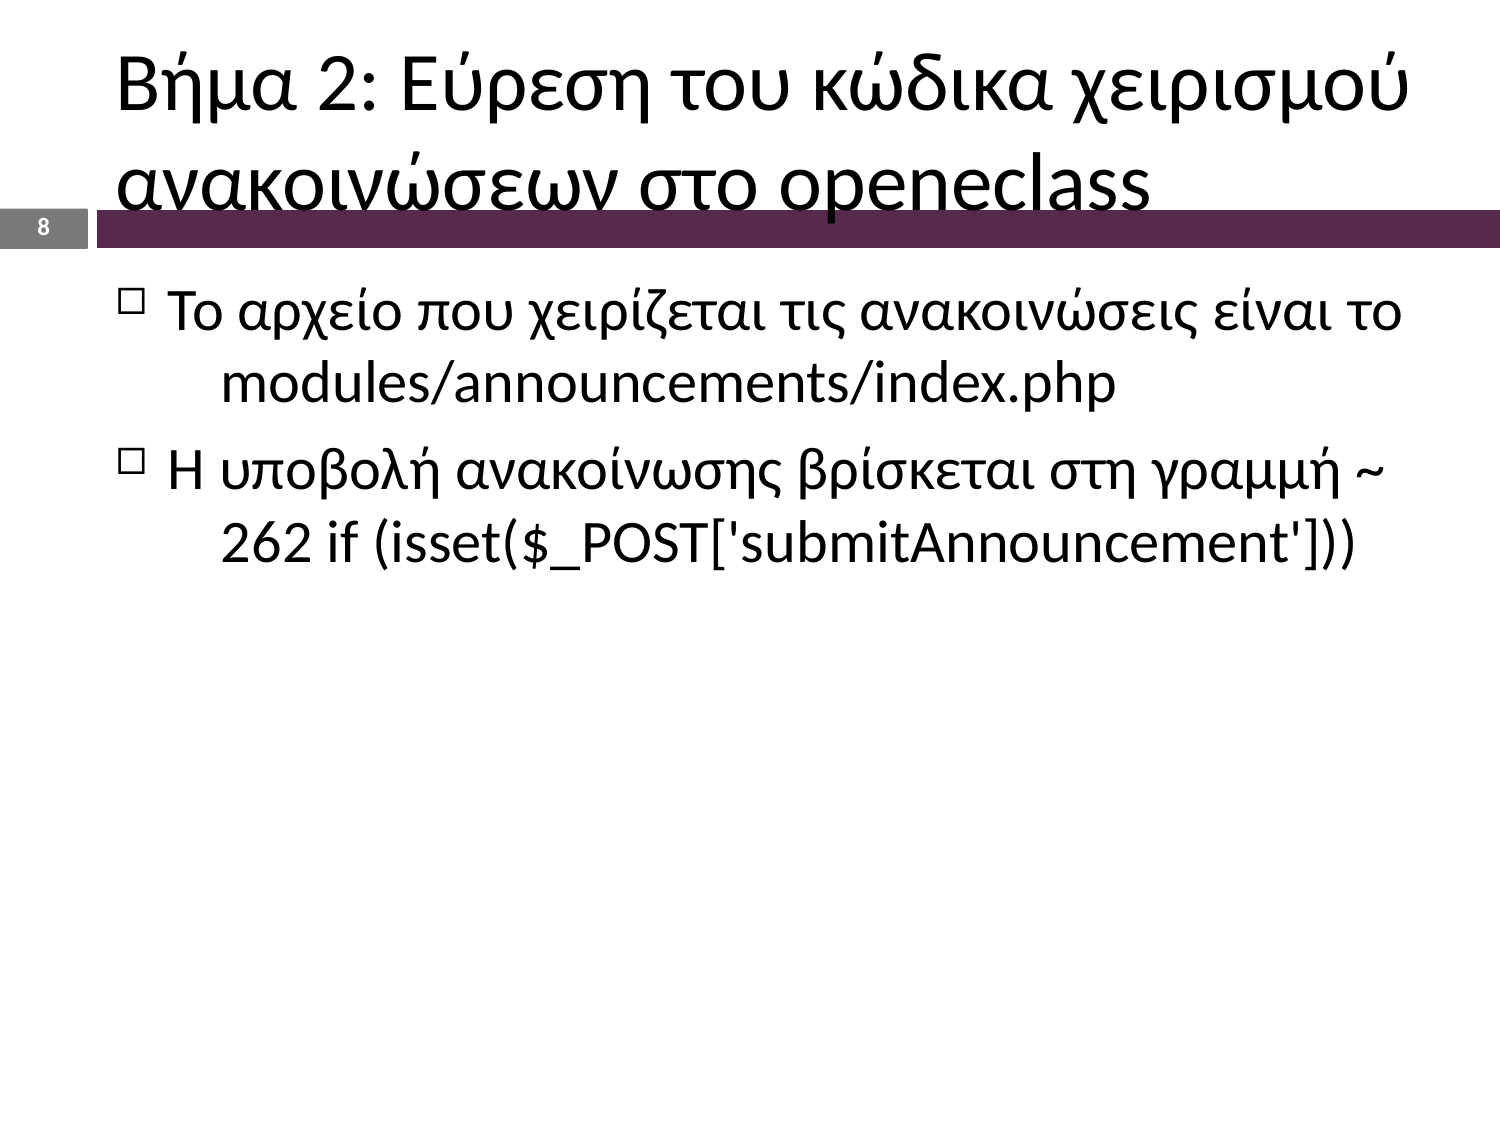

# Βήμα 2: Εύρεση του κώδικα χειρισμού ανακοινώσεων στο openeclass
Το αρχείο που χειρίζεται τις ανακοινώσεις είναι το modules/announcements/index.php
Η υποβολή ανακοίνωσης βρίσκεται στη γραμμή ~ 262 if (isset($_POST['submitAnnouncement']))